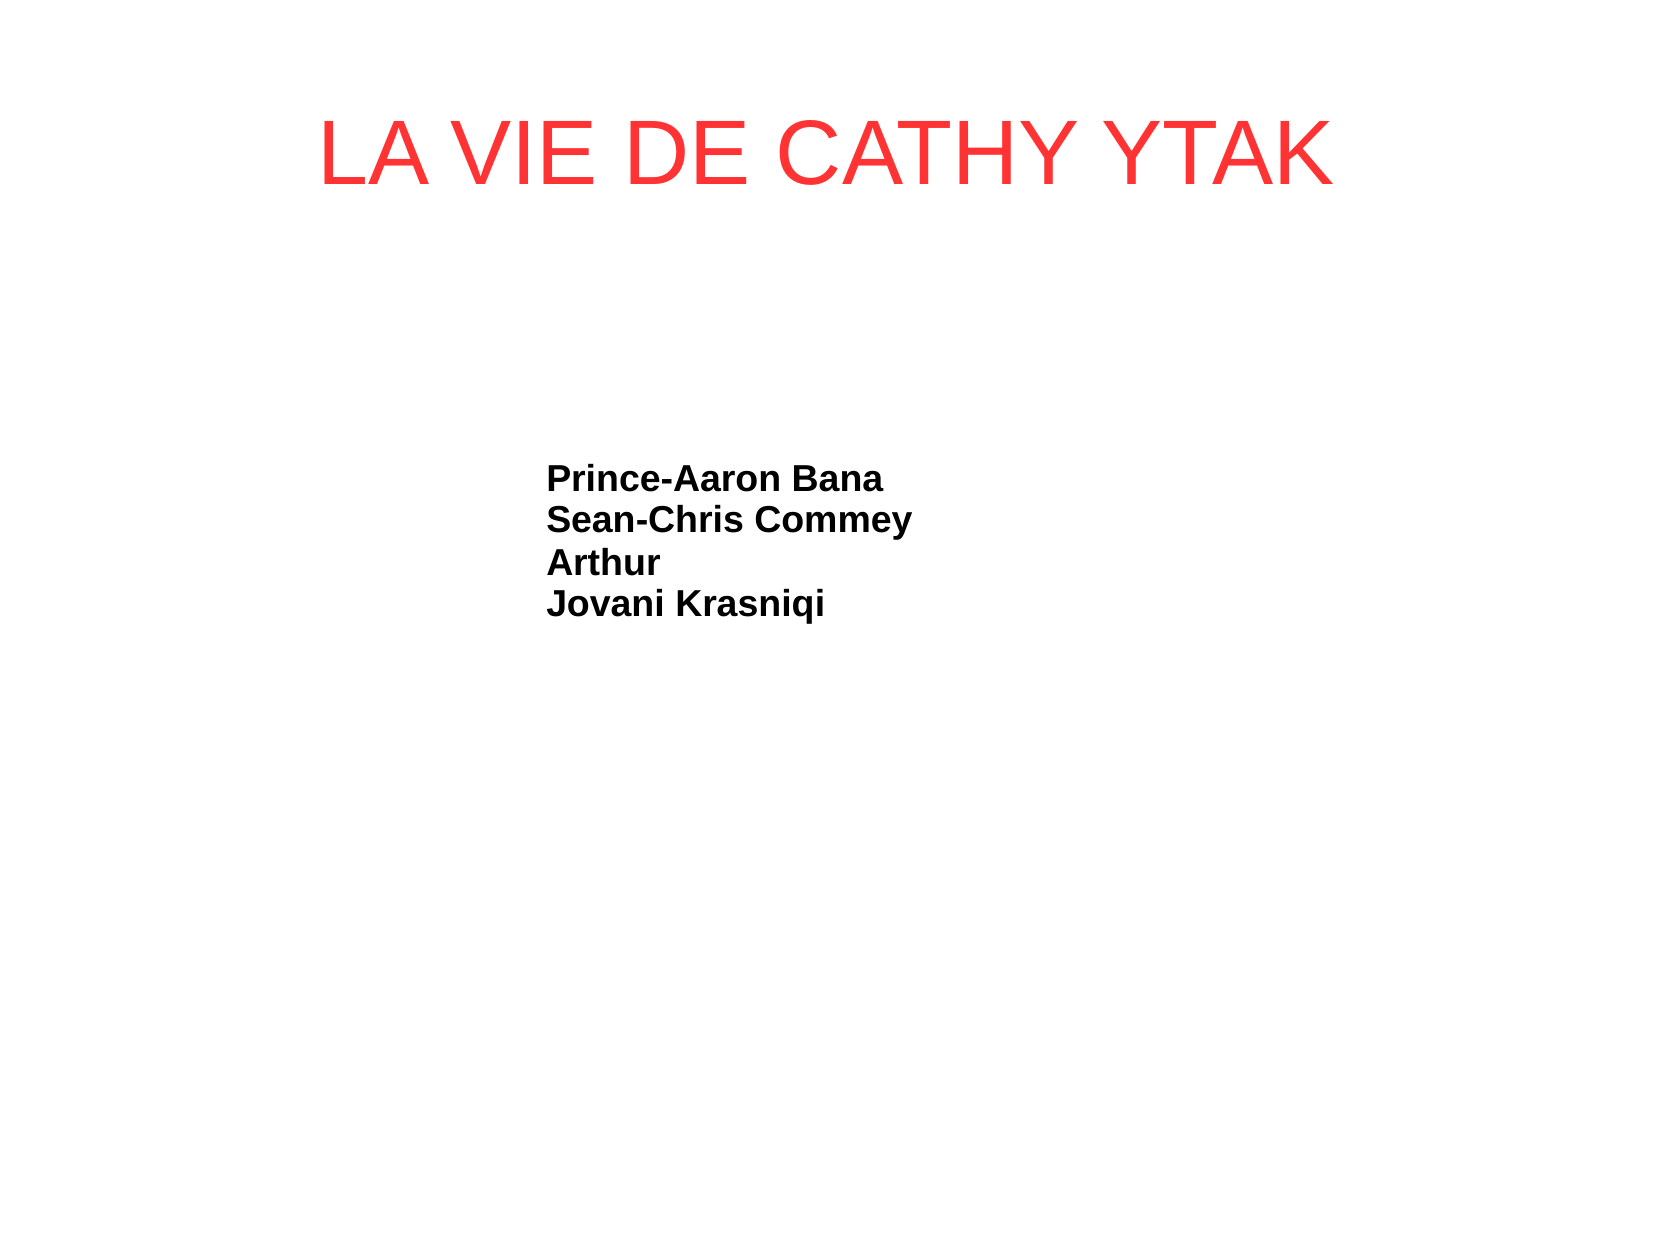

# LA VIE DE CATHY YTAK
Prince-Aaron Bana
Sean-Chris Commey Arthur
Jovani Krasniqi